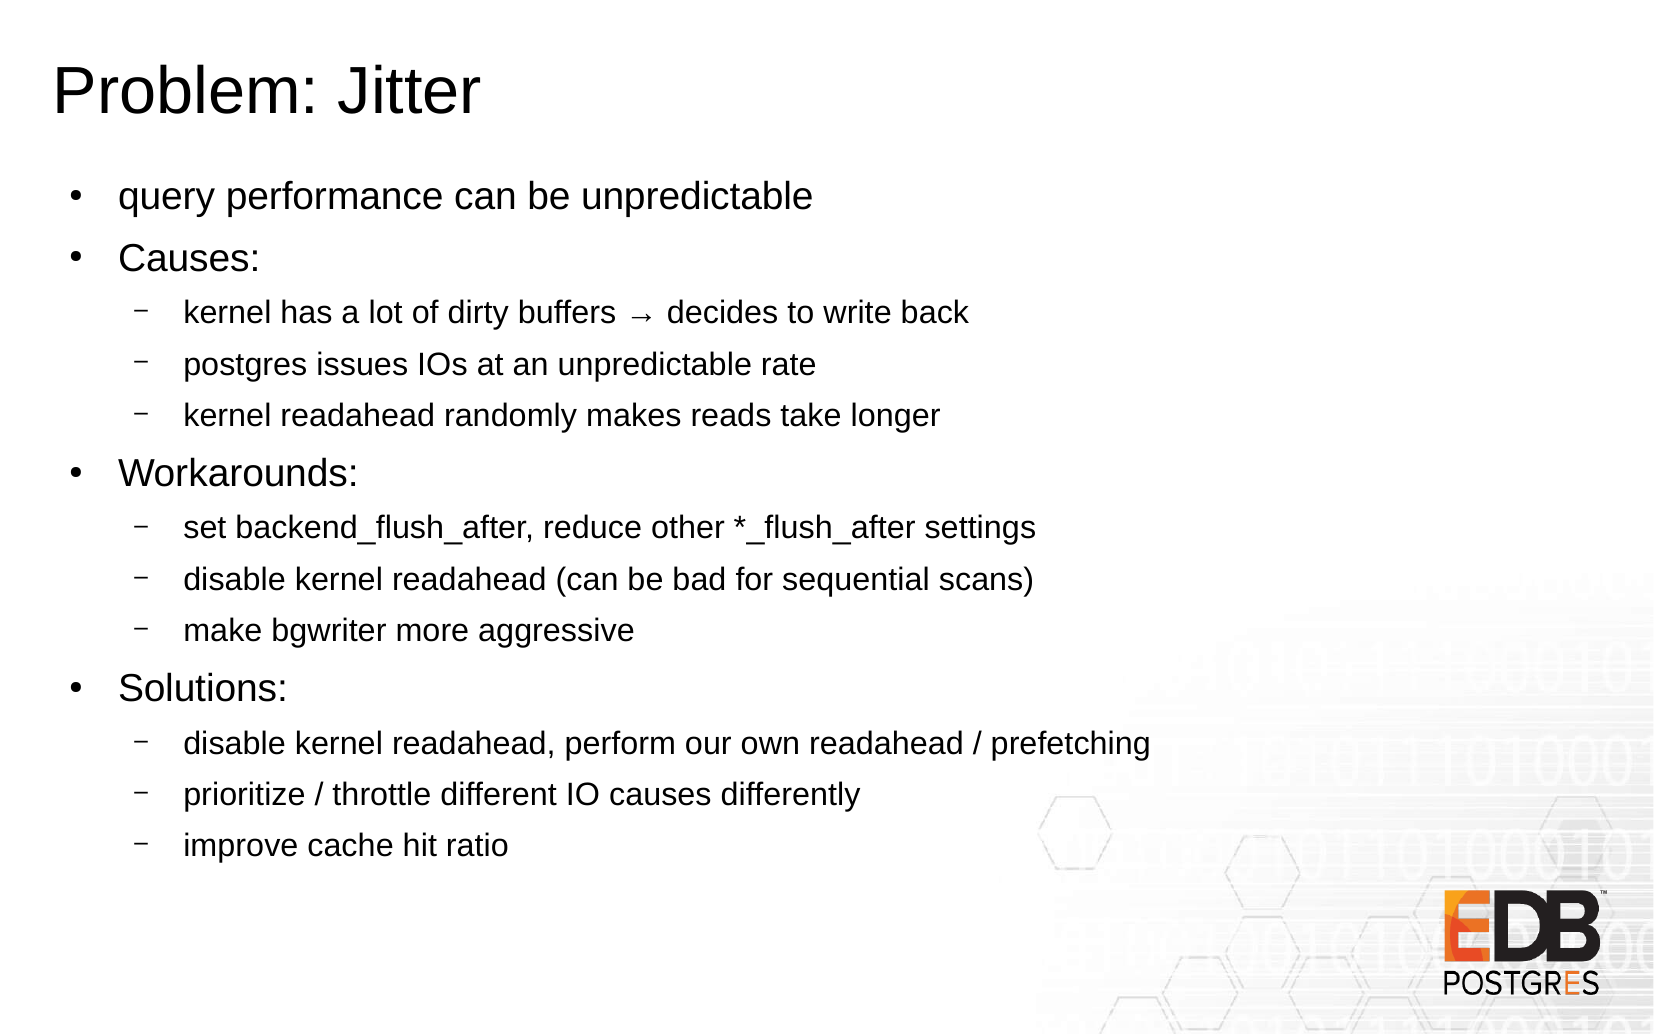

# Problem: Jitter
query performance can be unpredictable
Causes:
kernel has a lot of dirty buffers → decides to write back
postgres issues IOs at an unpredictable rate
kernel readahead randomly makes reads take longer
Workarounds:
set backend_flush_after, reduce other *_flush_after settings
disable kernel readahead (can be bad for sequential scans)
make bgwriter more aggressive
Solutions:
disable kernel readahead, perform our own readahead / prefetching
prioritize / throttle different IO causes differently
improve cache hit ratio